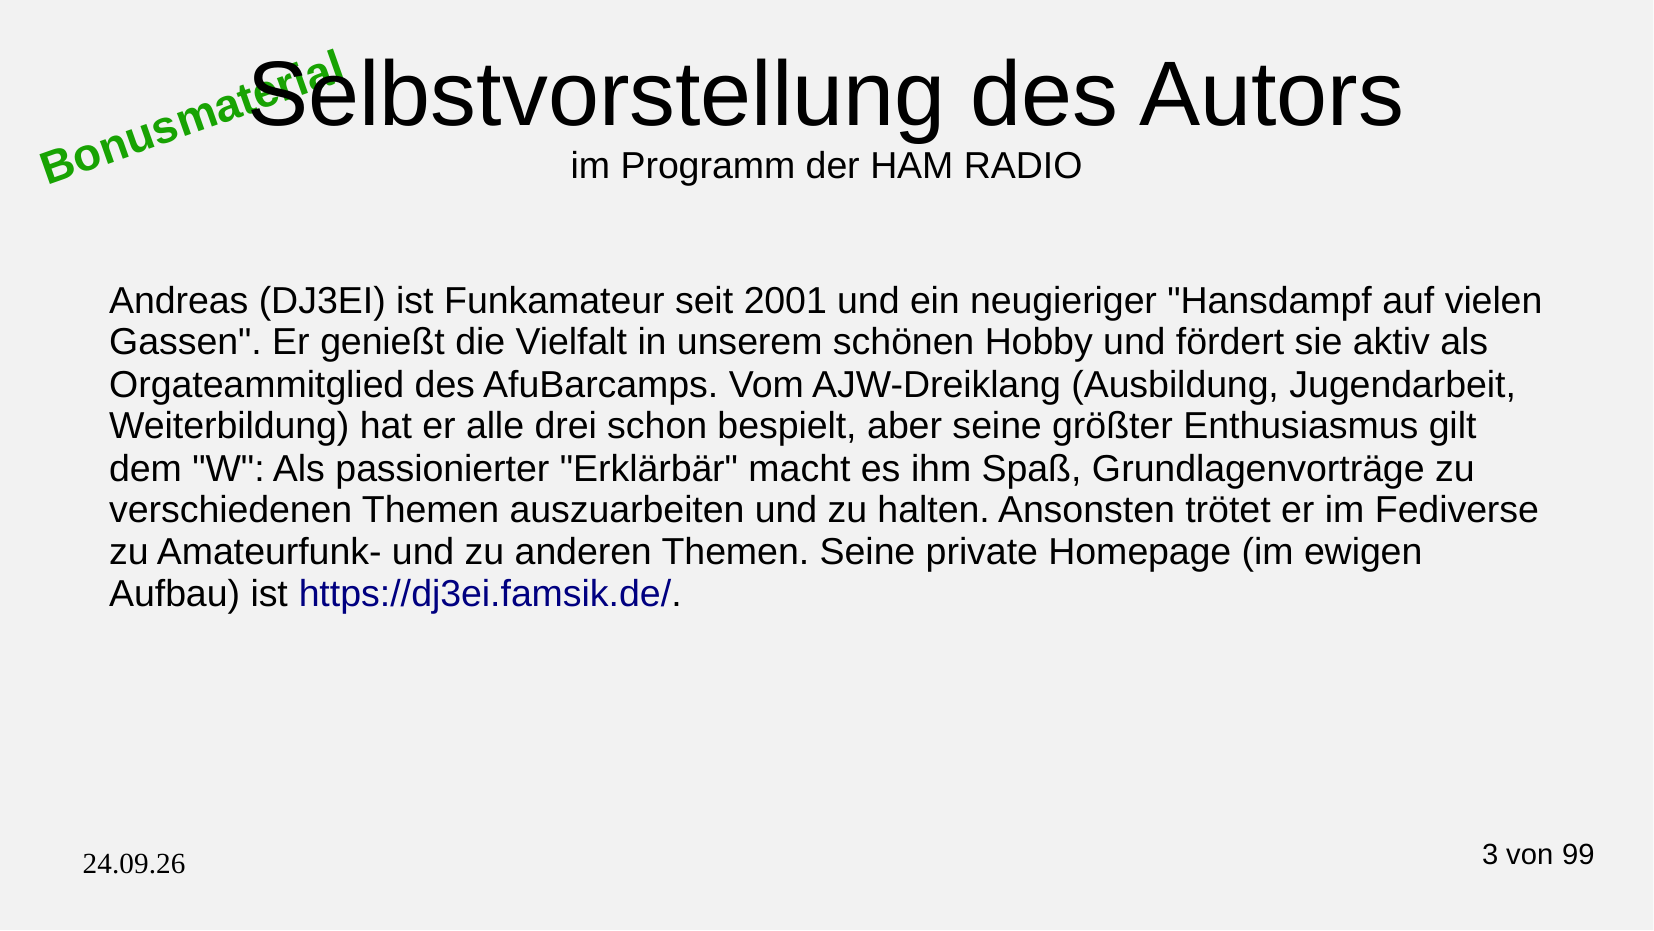

# Selbstvorstellung des Autors im Programm der HAM RADIO
Andreas (DJ3EI) ist Funkamateur seit 2001 und ein neugieriger "Hansdampf auf vielen Gassen". Er genießt die Vielfalt in unserem schönen Hobby und fördert sie aktiv als Orgateammitglied des AfuBarcamps. Vom AJW-Dreiklang (Ausbildung, Jugendarbeit, Weiterbildung) hat er alle drei schon bespielt, aber seine größter Enthusiasmus gilt dem "W": Als passionierter "Erklärbär" macht es ihm Spaß, Grundlagenvorträge zu verschiedenen Themen auszuarbeiten und zu halten. Ansonsten trötet er im Fediverse zu Amateurfunk- und zu anderen Themen. Seine private Homepage (im ewigen Aufbau) ist https://dj3ei.famsik.de/.
3